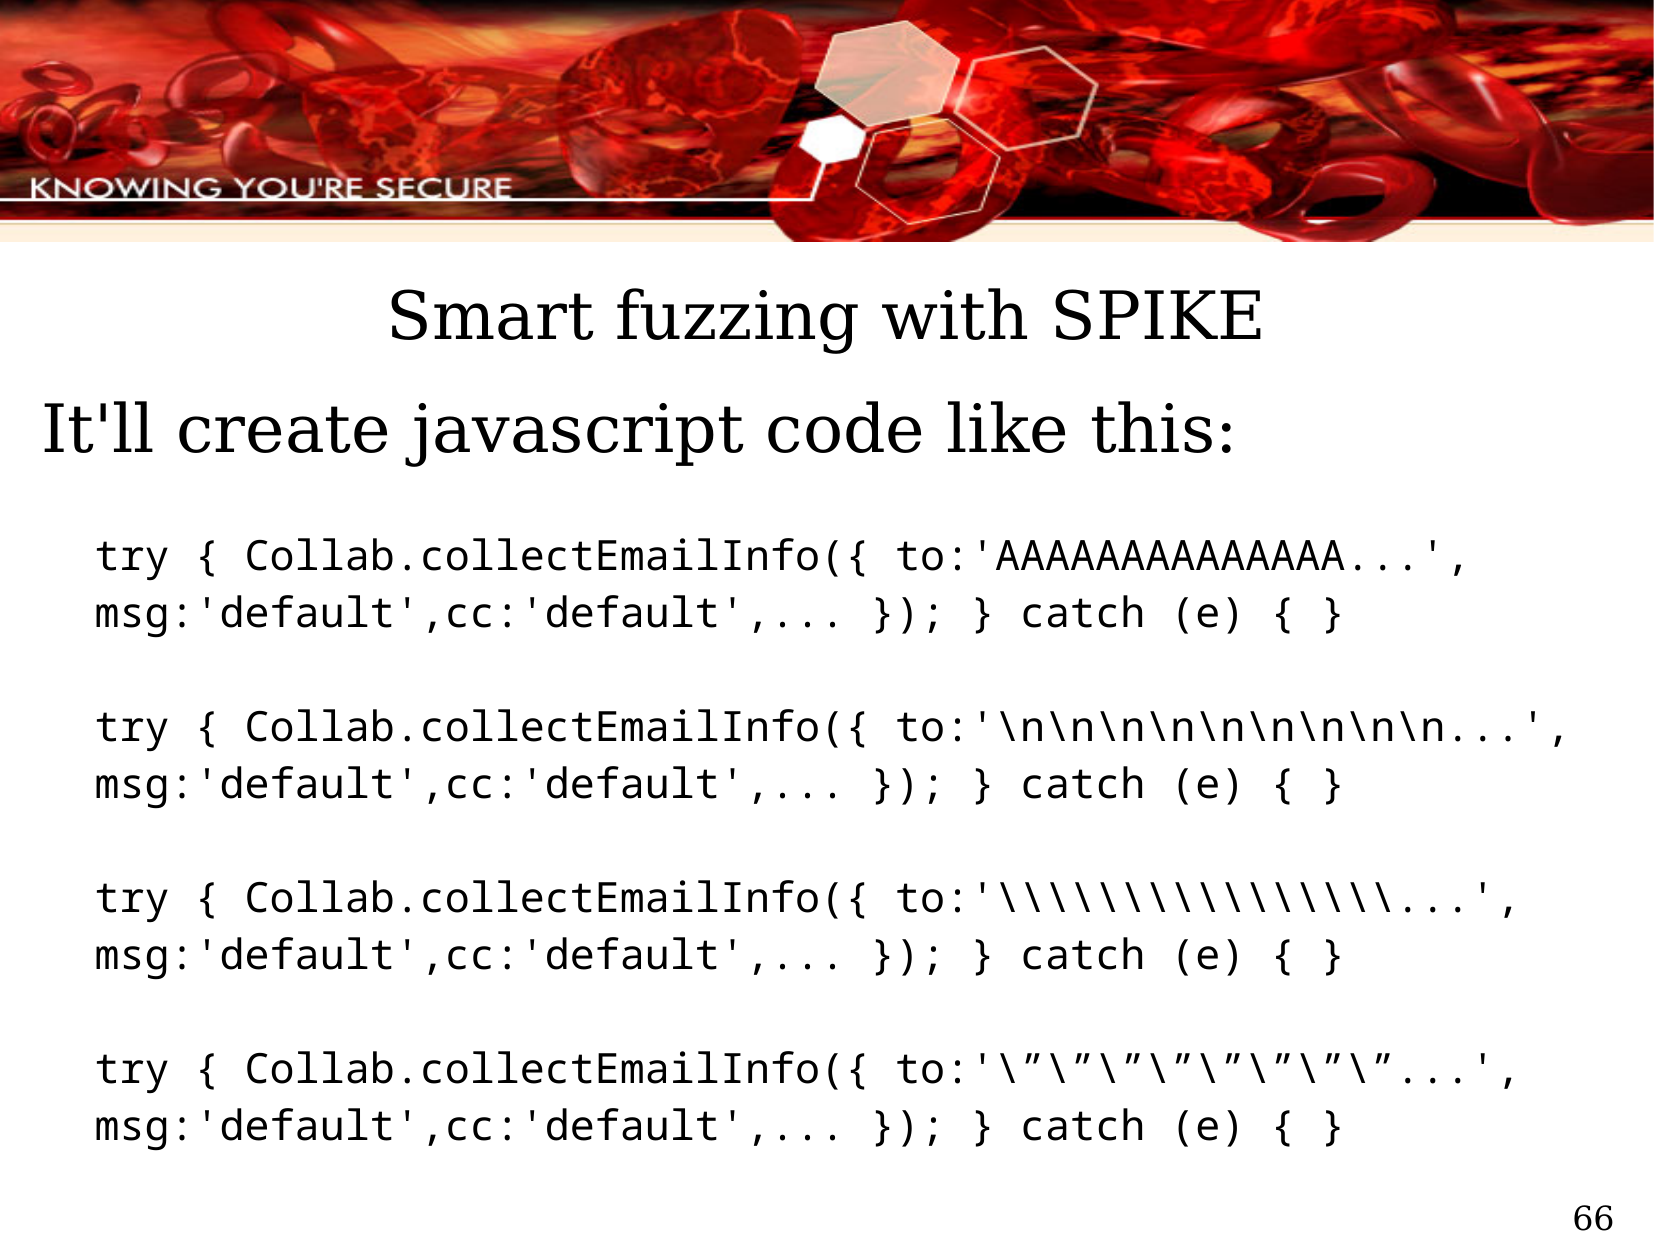

# Smart fuzzing with SPIKE
It'll create javascript code like this:
try { Collab.collectEmailInfo({ to:'AAAAAAAAAAAAAA...', msg:'default',cc:'default',... }); } catch (e) { }
try { Collab.collectEmailInfo({ to:'\n\n\n\n\n\n\n\n\n...', msg:'default',cc:'default',... }); } catch (e) { }
try { Collab.collectEmailInfo({ to:'\\\\\\\\\\\\\\\\...', msg:'default',cc:'default',... }); } catch (e) { }
try { Collab.collectEmailInfo({ to:'\”\”\”\”\”\”\”\”...', msg:'default',cc:'default',... }); } catch (e) { }